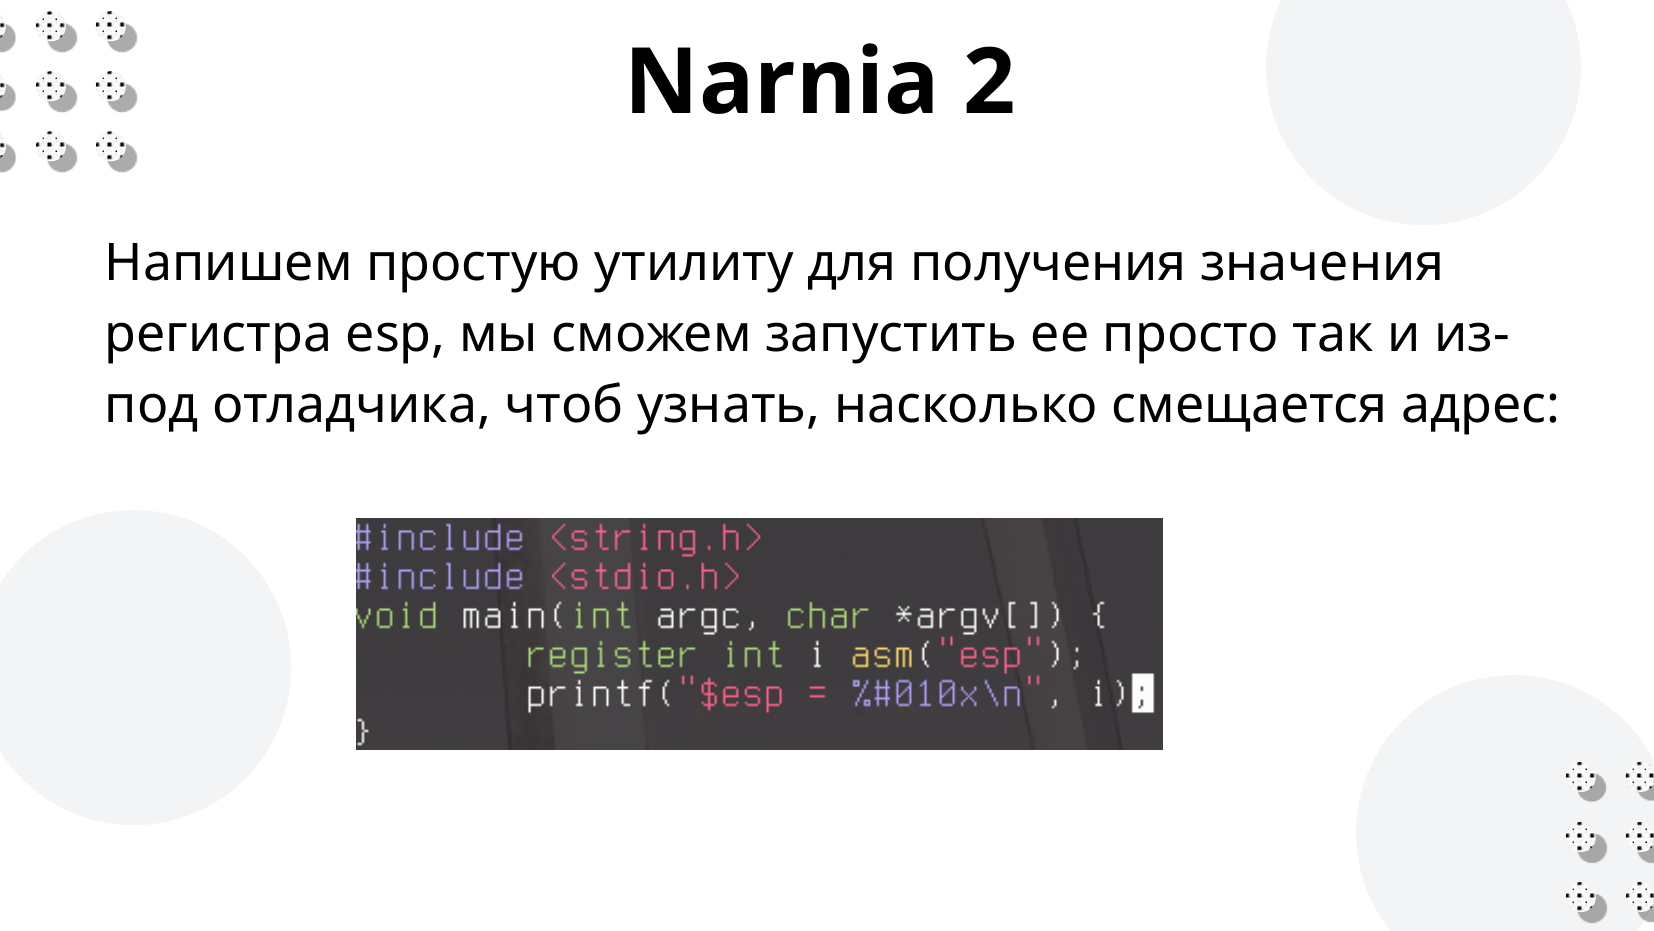

# Narnia 2
Напишем простую утилиту для получения значения регистра esp, мы сможем запустить ее просто так и из-под отладчика, чтоб узнать, насколько смещается адрес: